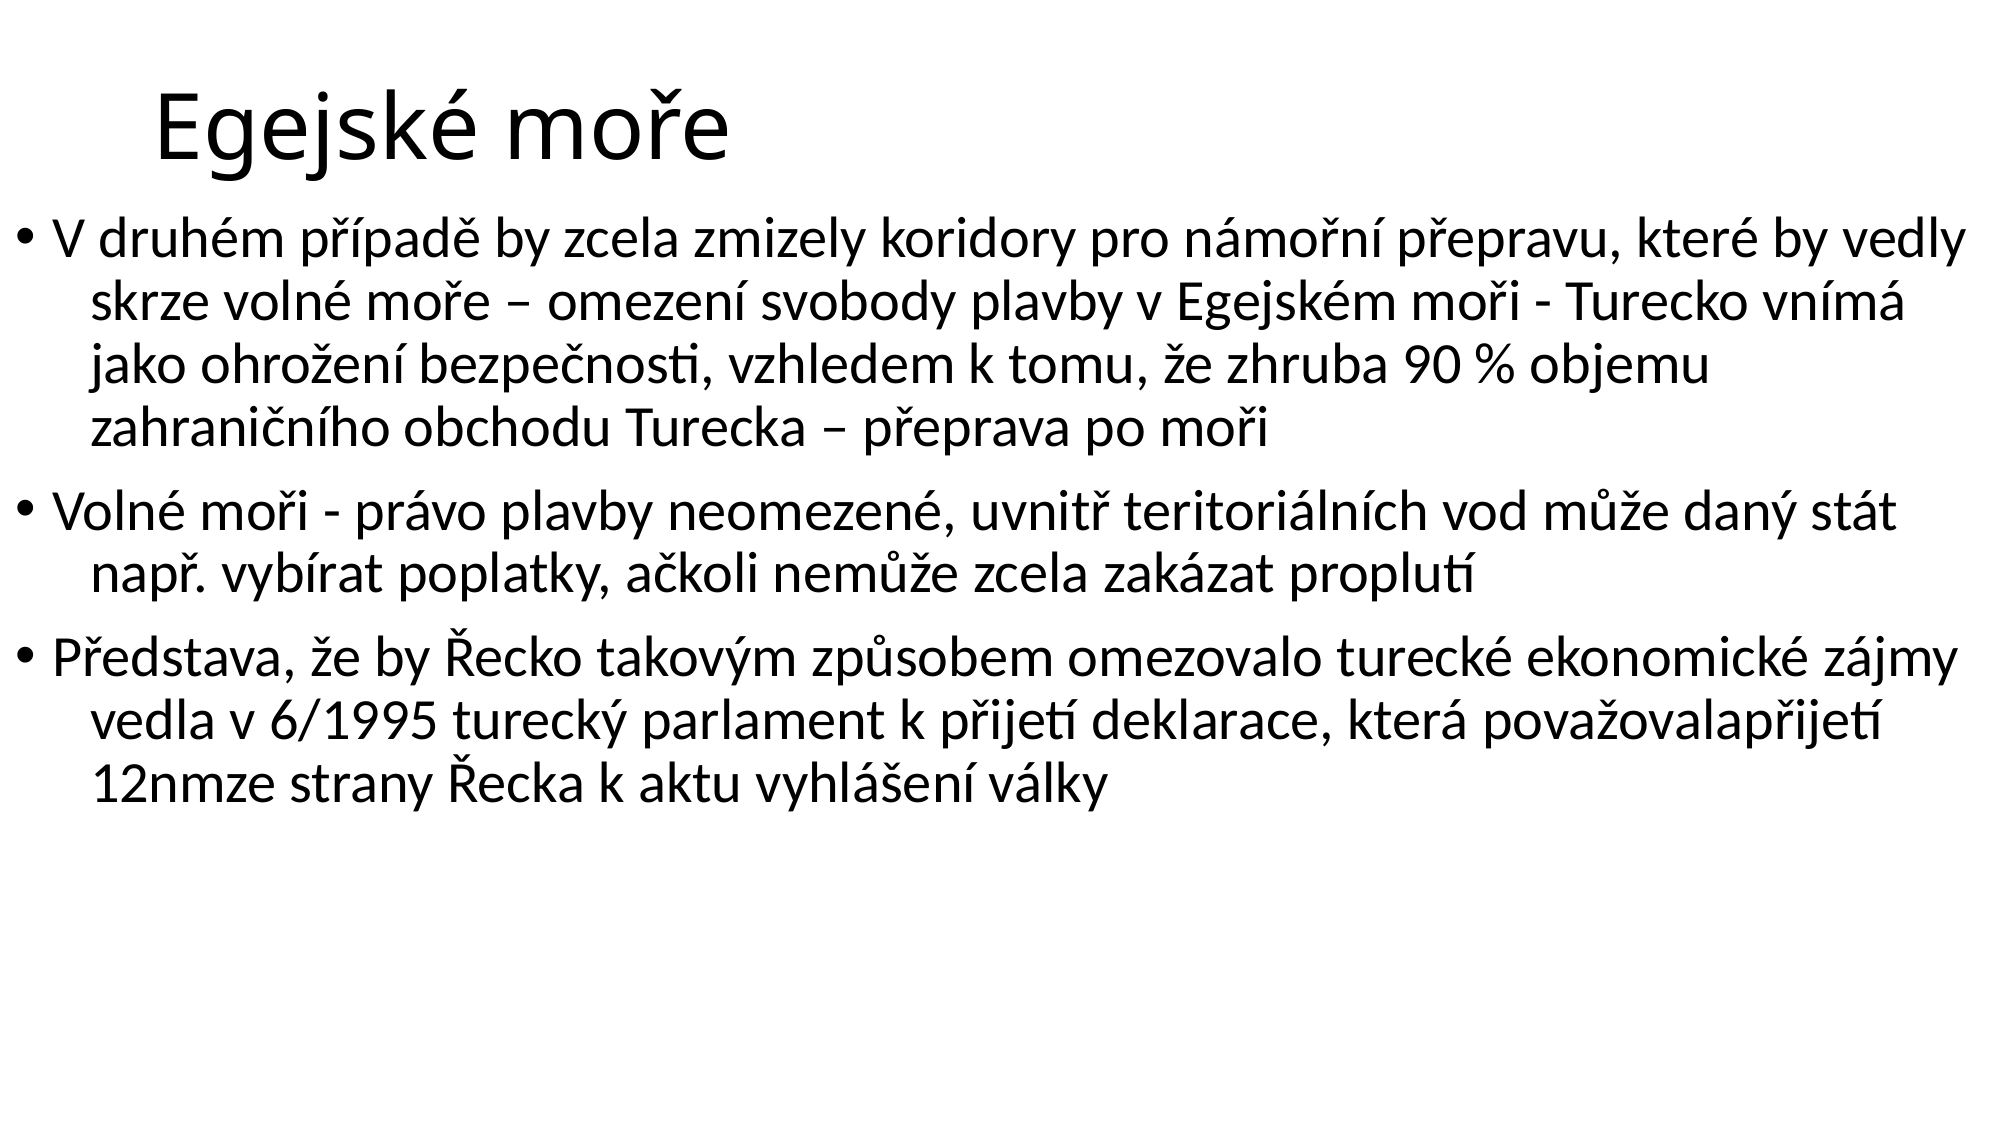

# Egejské moře
V druhém případě by zcela zmizely koridory pro námořní přepravu, které by vedly skrze volné moře – omezení svobody plavby v Egejském moři - Turecko vnímá jako ohrožení bezpečnosti, vzhledem k tomu, že zhruba 90 % objemu zahraničního obchodu Turecka – přeprava po moři
Volné moři - právo plavby neomezené, uvnitř teritoriálních vod může daný stát např. vybírat poplatky, ačkoli nemůže zcela zakázat proplutí
Představa, že by Řecko takovým způsobem omezovalo turecké ekonomické zájmy vedla v 6/1995 turecký parlament k přijetí deklarace, která považovalapřijetí 12nmze strany Řecka k aktu vyhlášení války